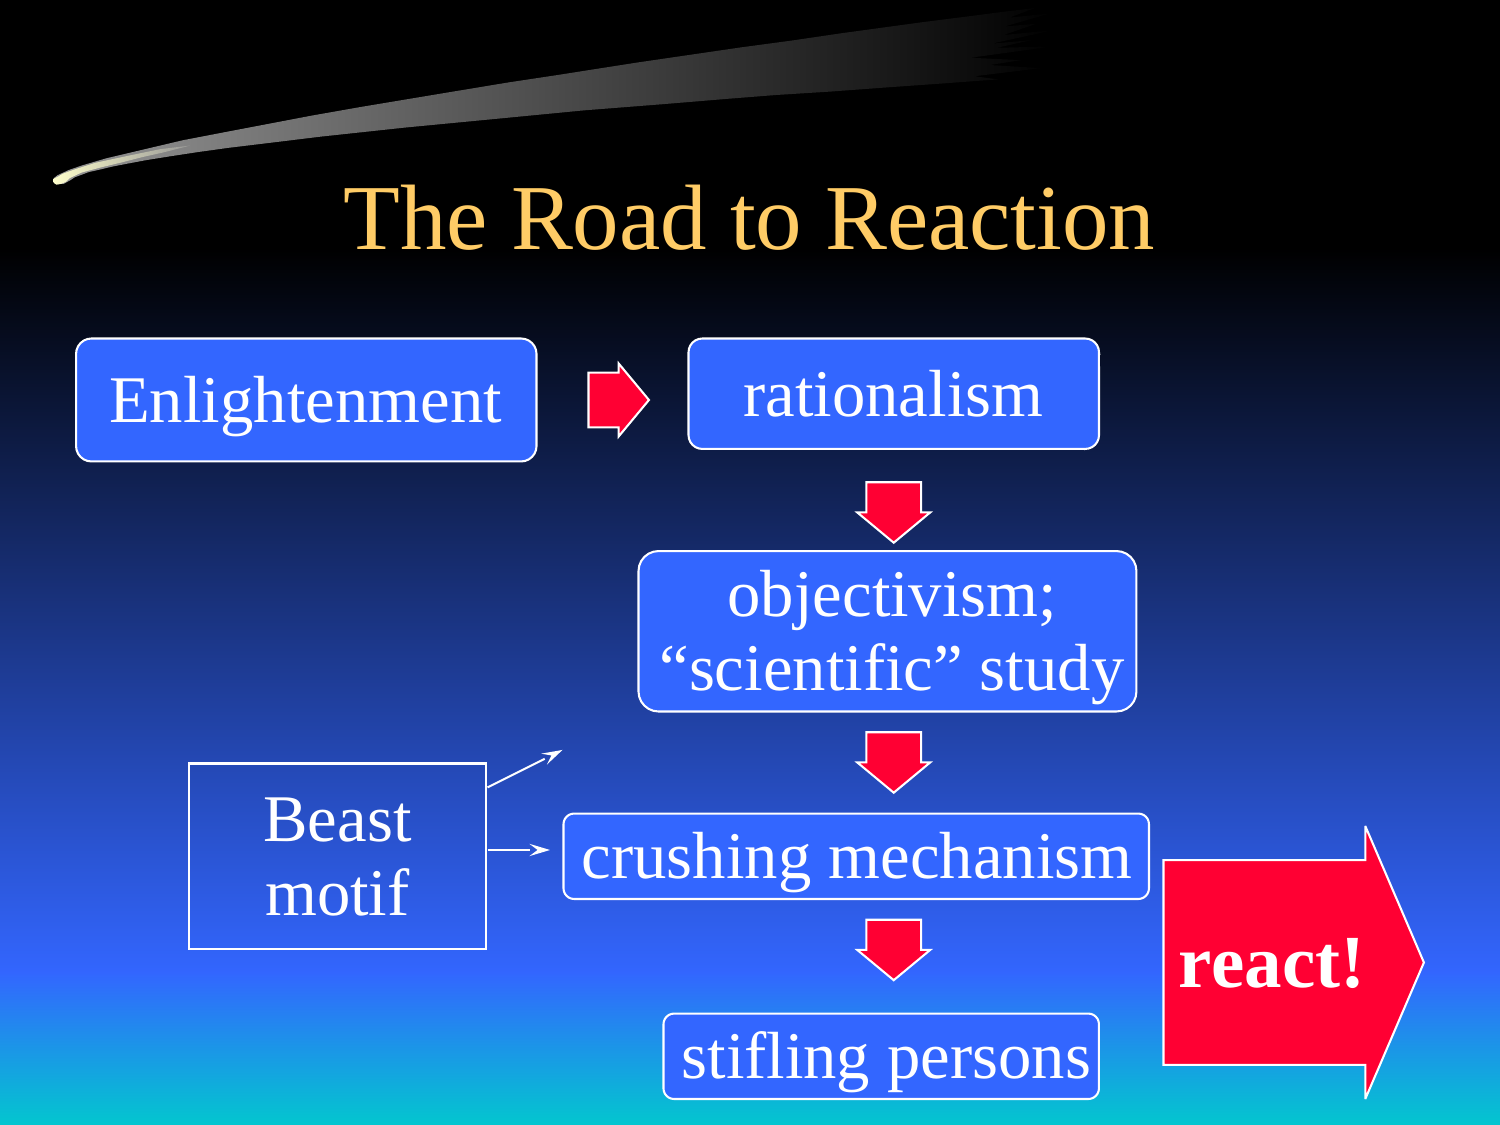

# The Road to Reaction
Enlightenment
rationalism
objectivism;
“scientific” study
crushing mechanism
Beast
motif
react!
stifling persons